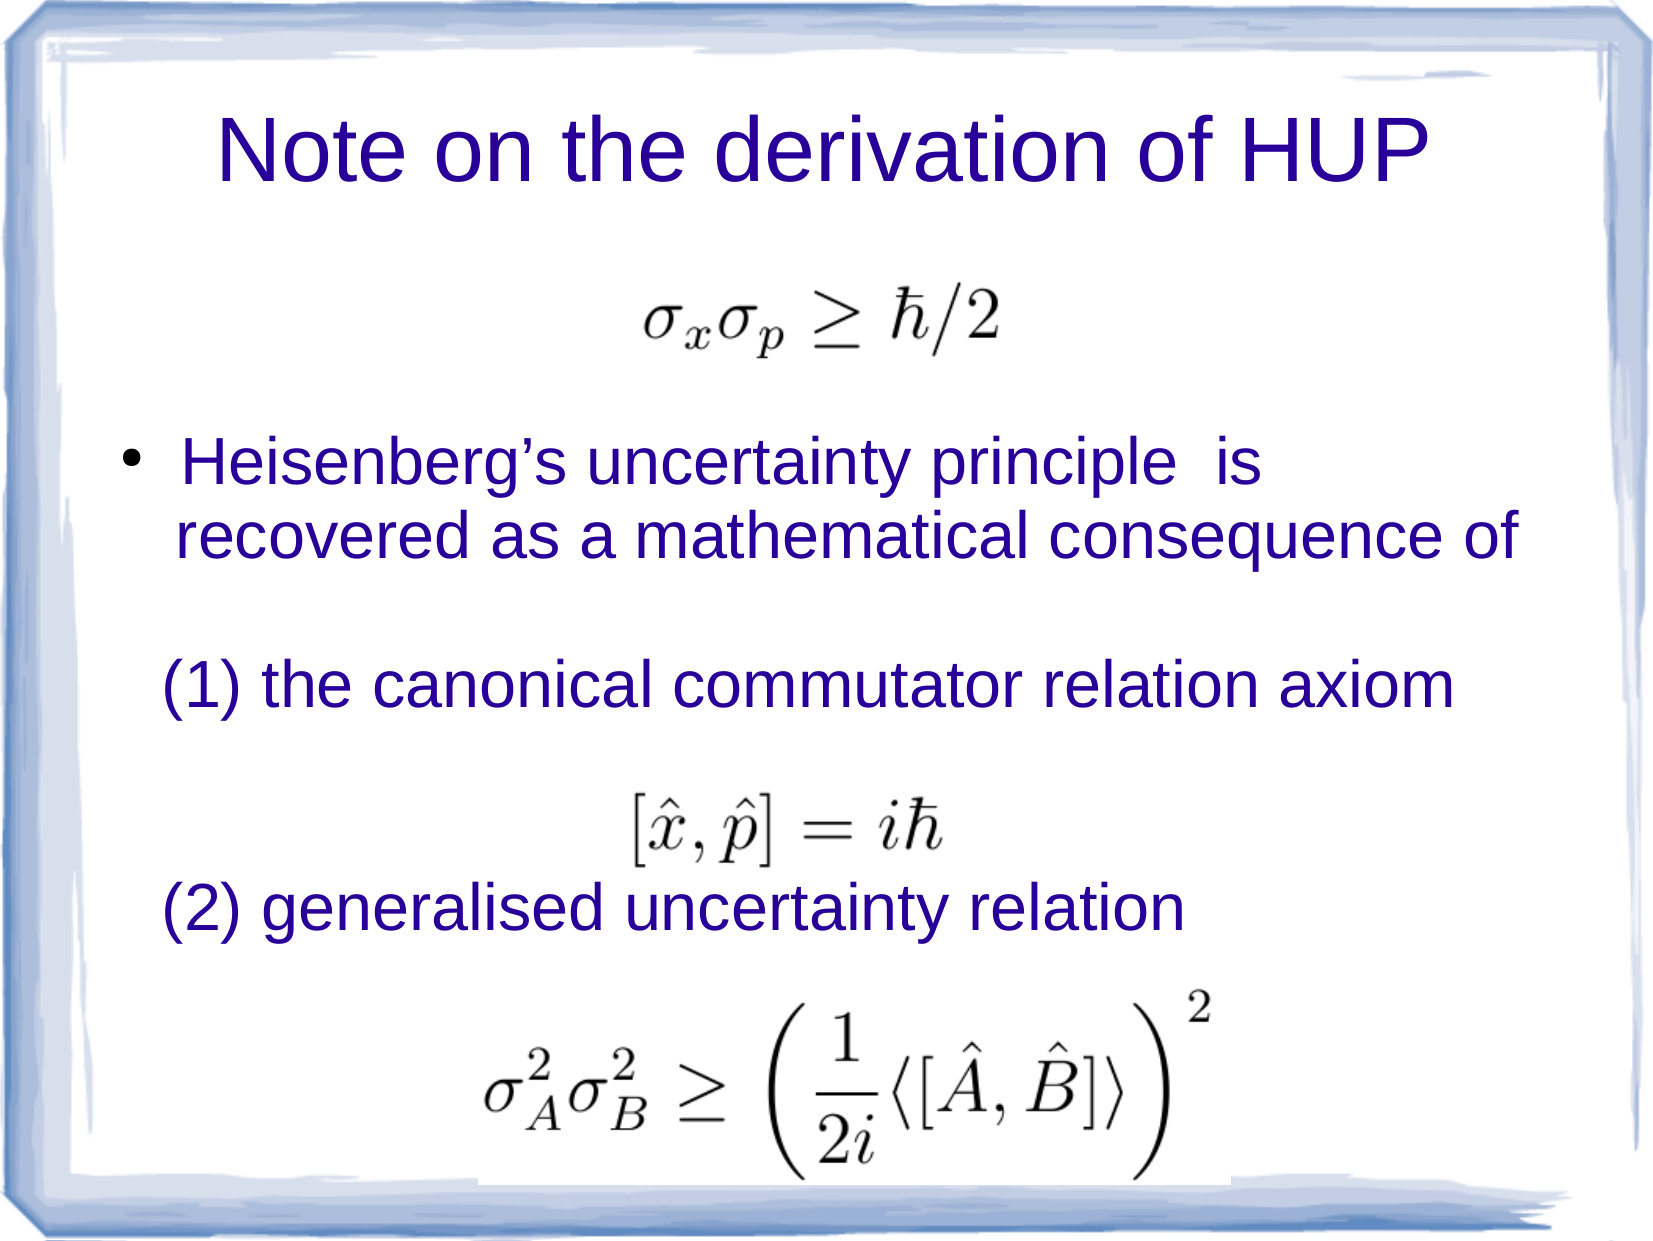

# Note on the derivation of HUP
 Heisenberg’s uncertainty principle is recovered as a mathematical consequence of
 (1) the canonical commutator relation axiom
 (2) generalised uncertainty relation